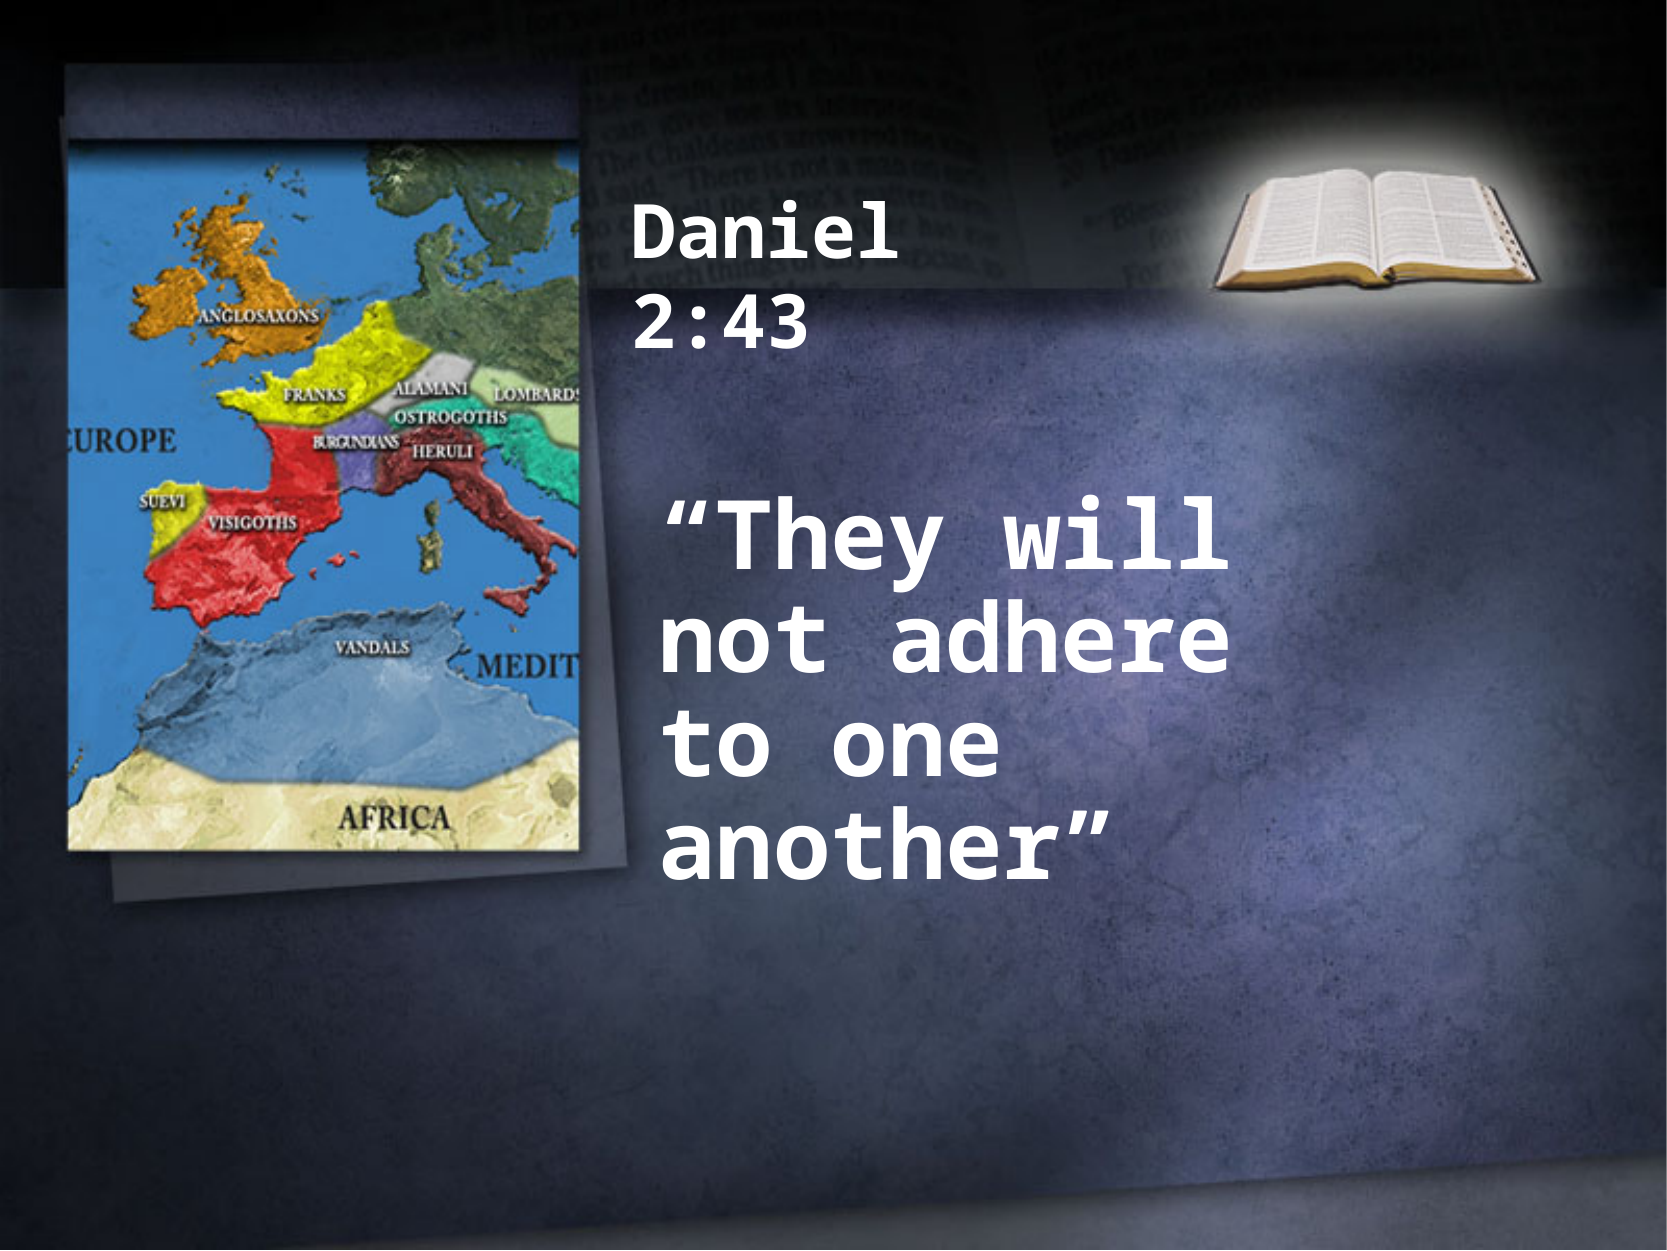

Daniel 2:43
“They will not adhere to one another”